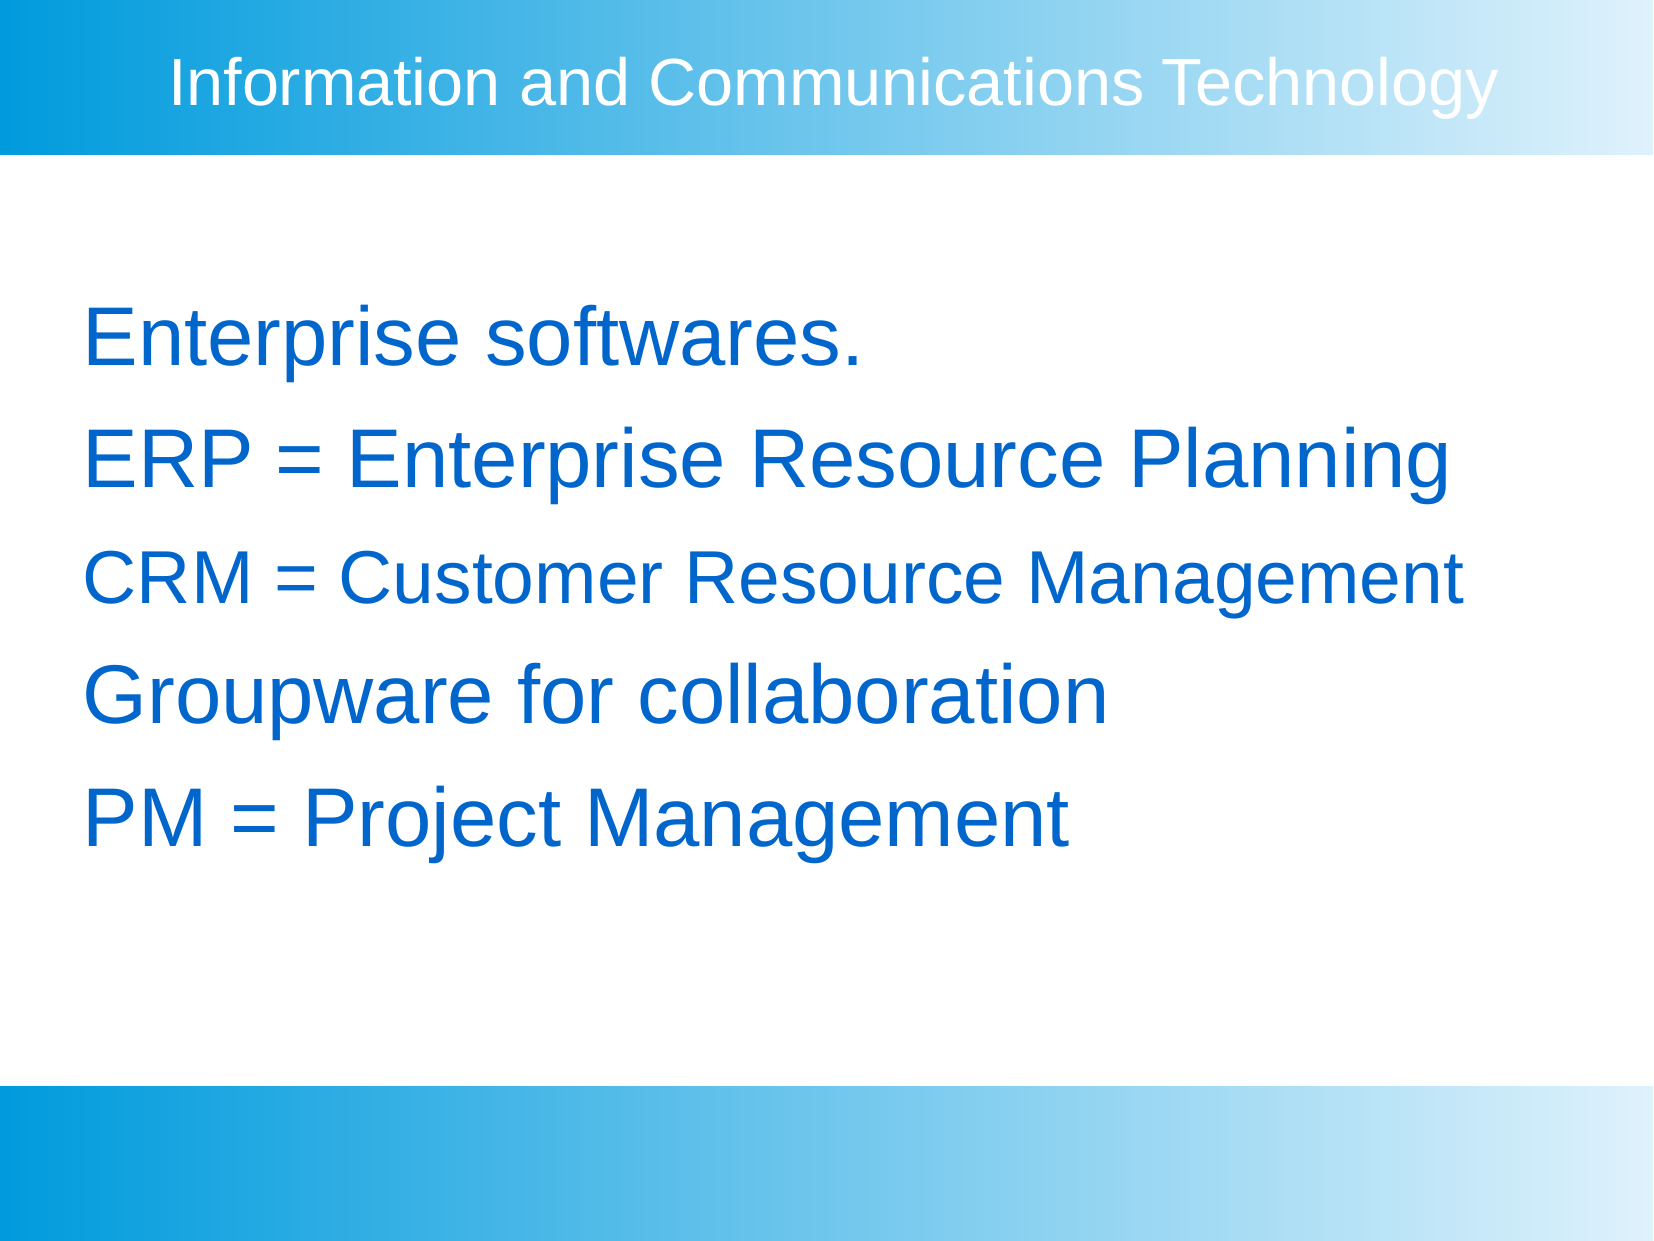

# Information and Communications Technology
Enterprise softwares.
ERP = Enterprise Resource Planning
CRM = Customer Resource Management
Groupware for collaboration
PM = Project Management